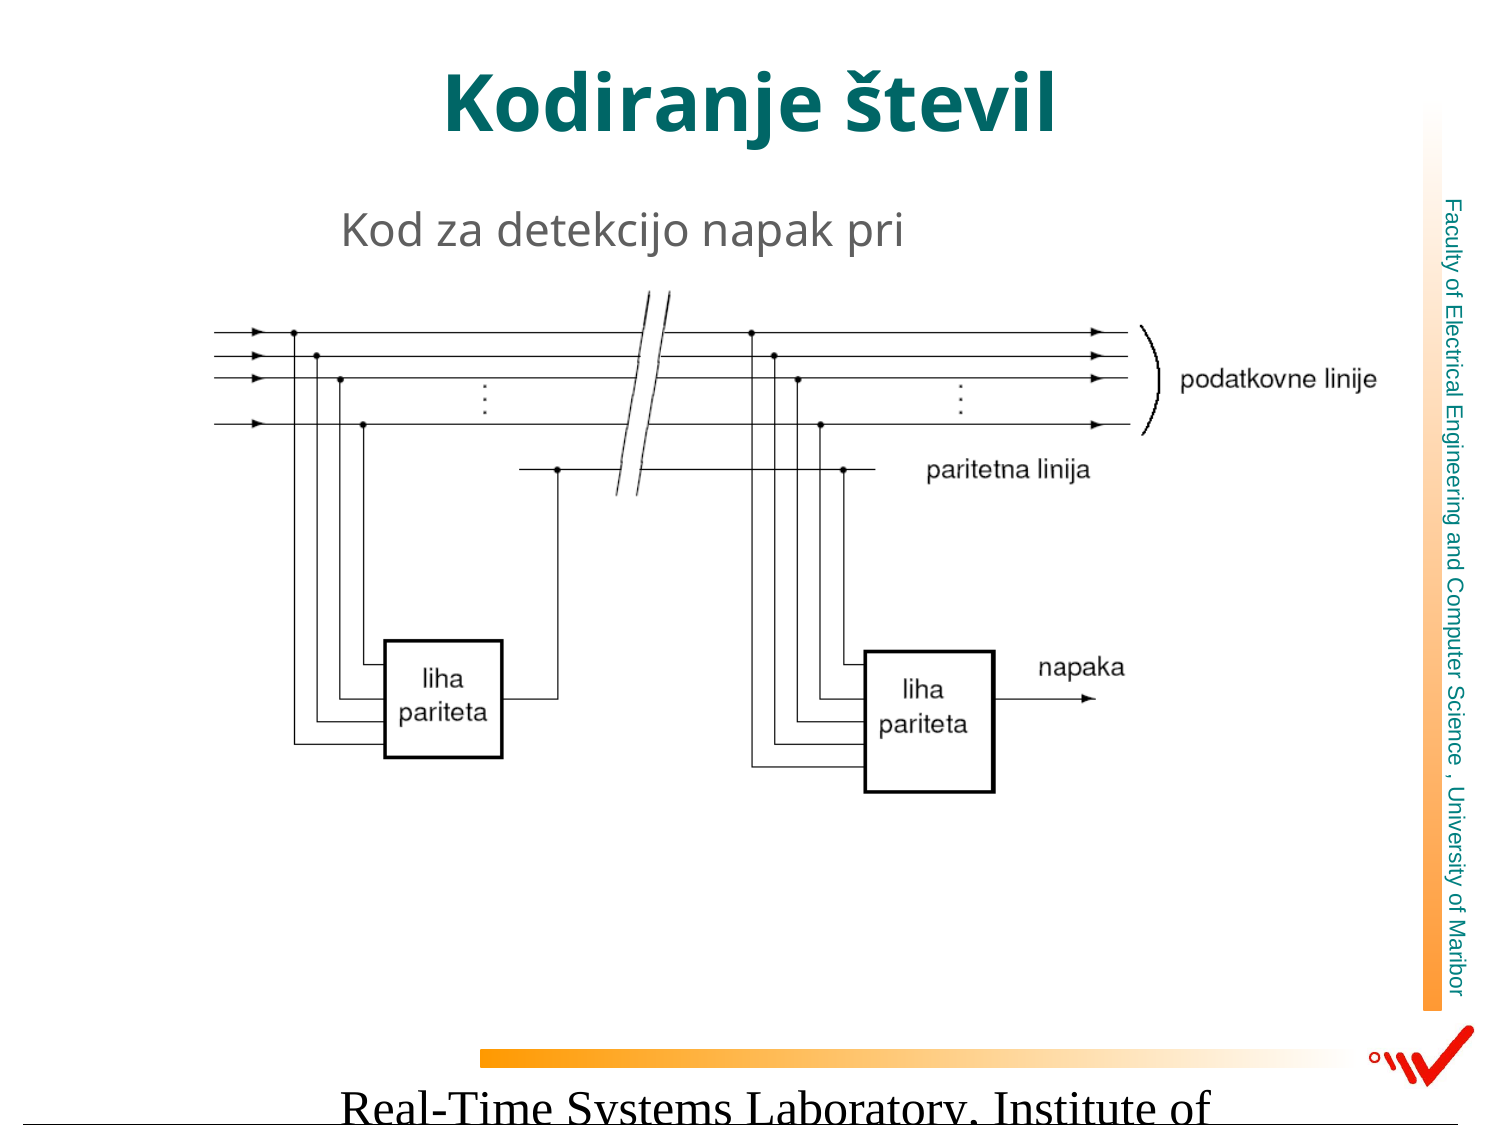

# Kodiranje števil
Kod za detekcijo napak pri prenosu